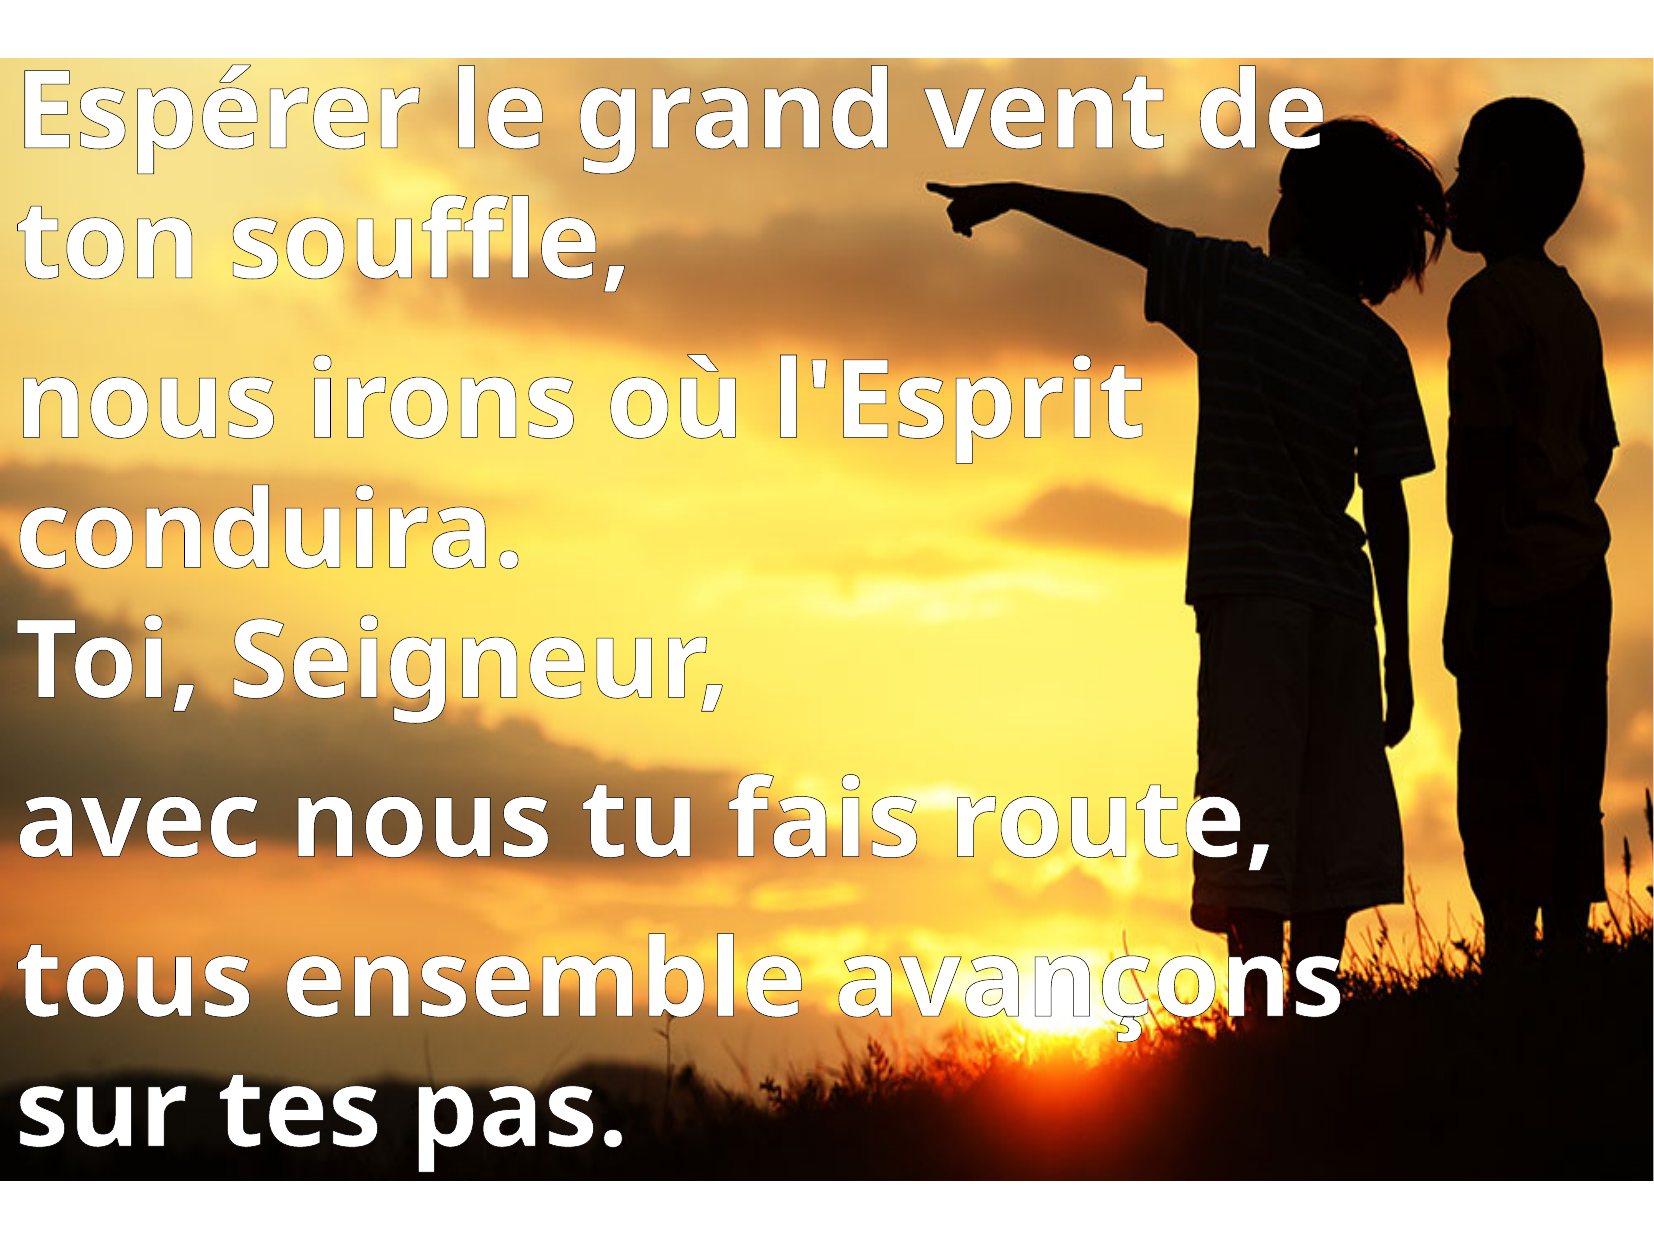

# Espérer le grand vent de ton souffle,
nous irons où l'Esprit conduira.
Toi, Seigneur,
avec nous tu fais route,
tous ensemble avançons sur tes pas.